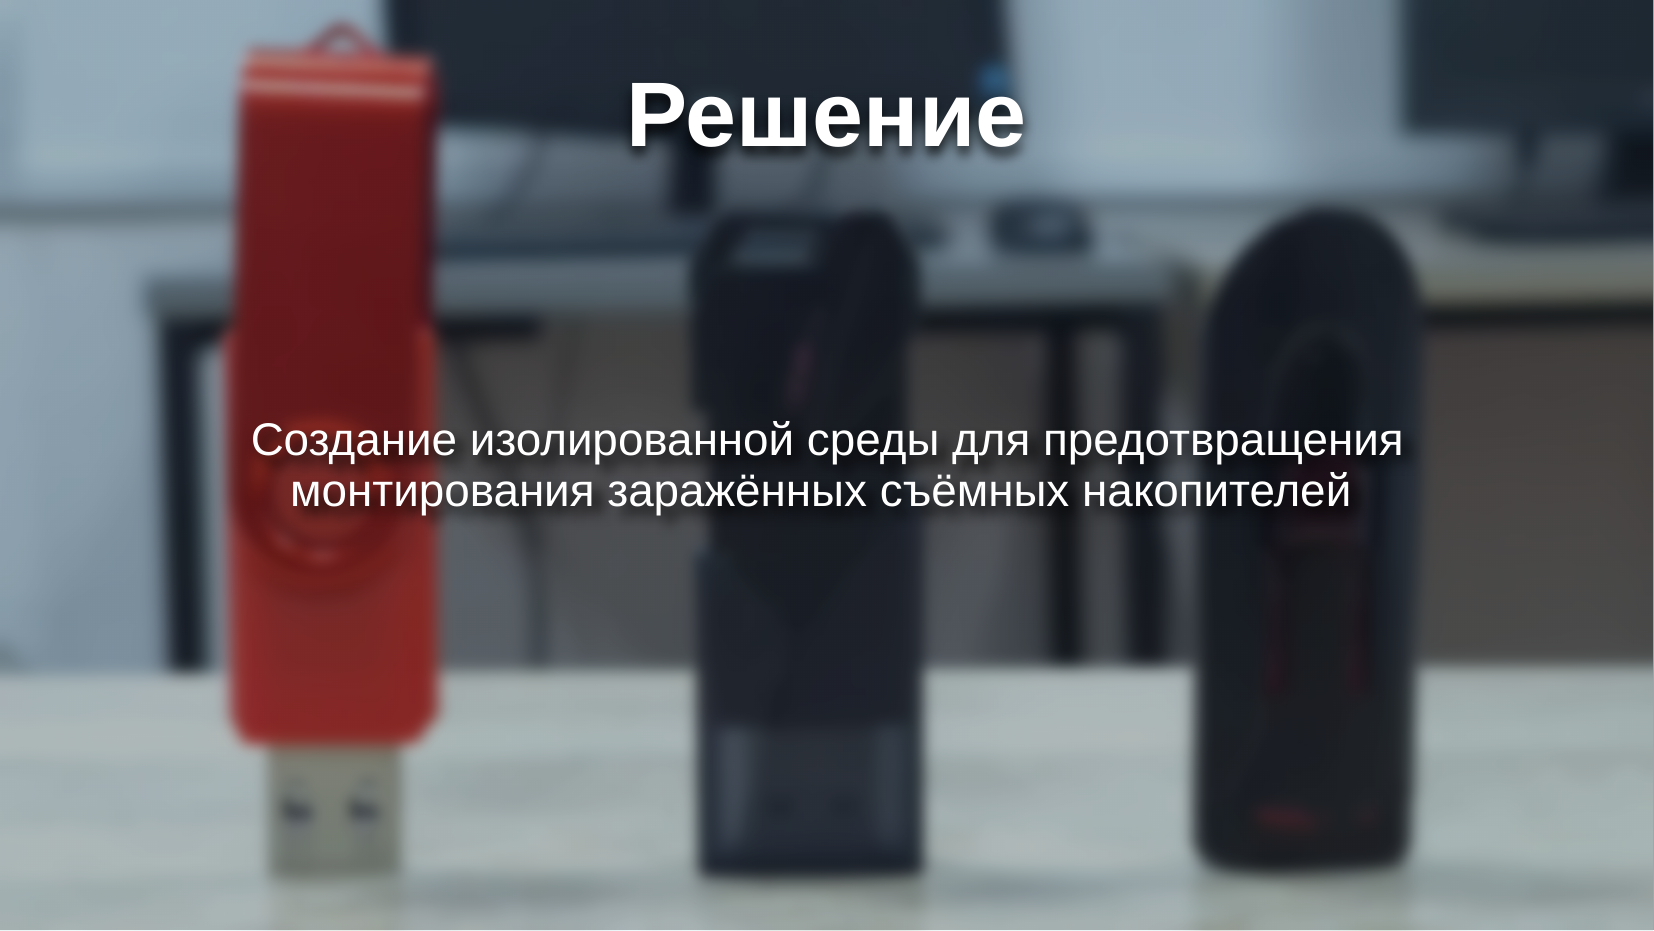

# Решение
Создание изолированной среды для предотвращения
монтирования заражённых съёмных накопителей